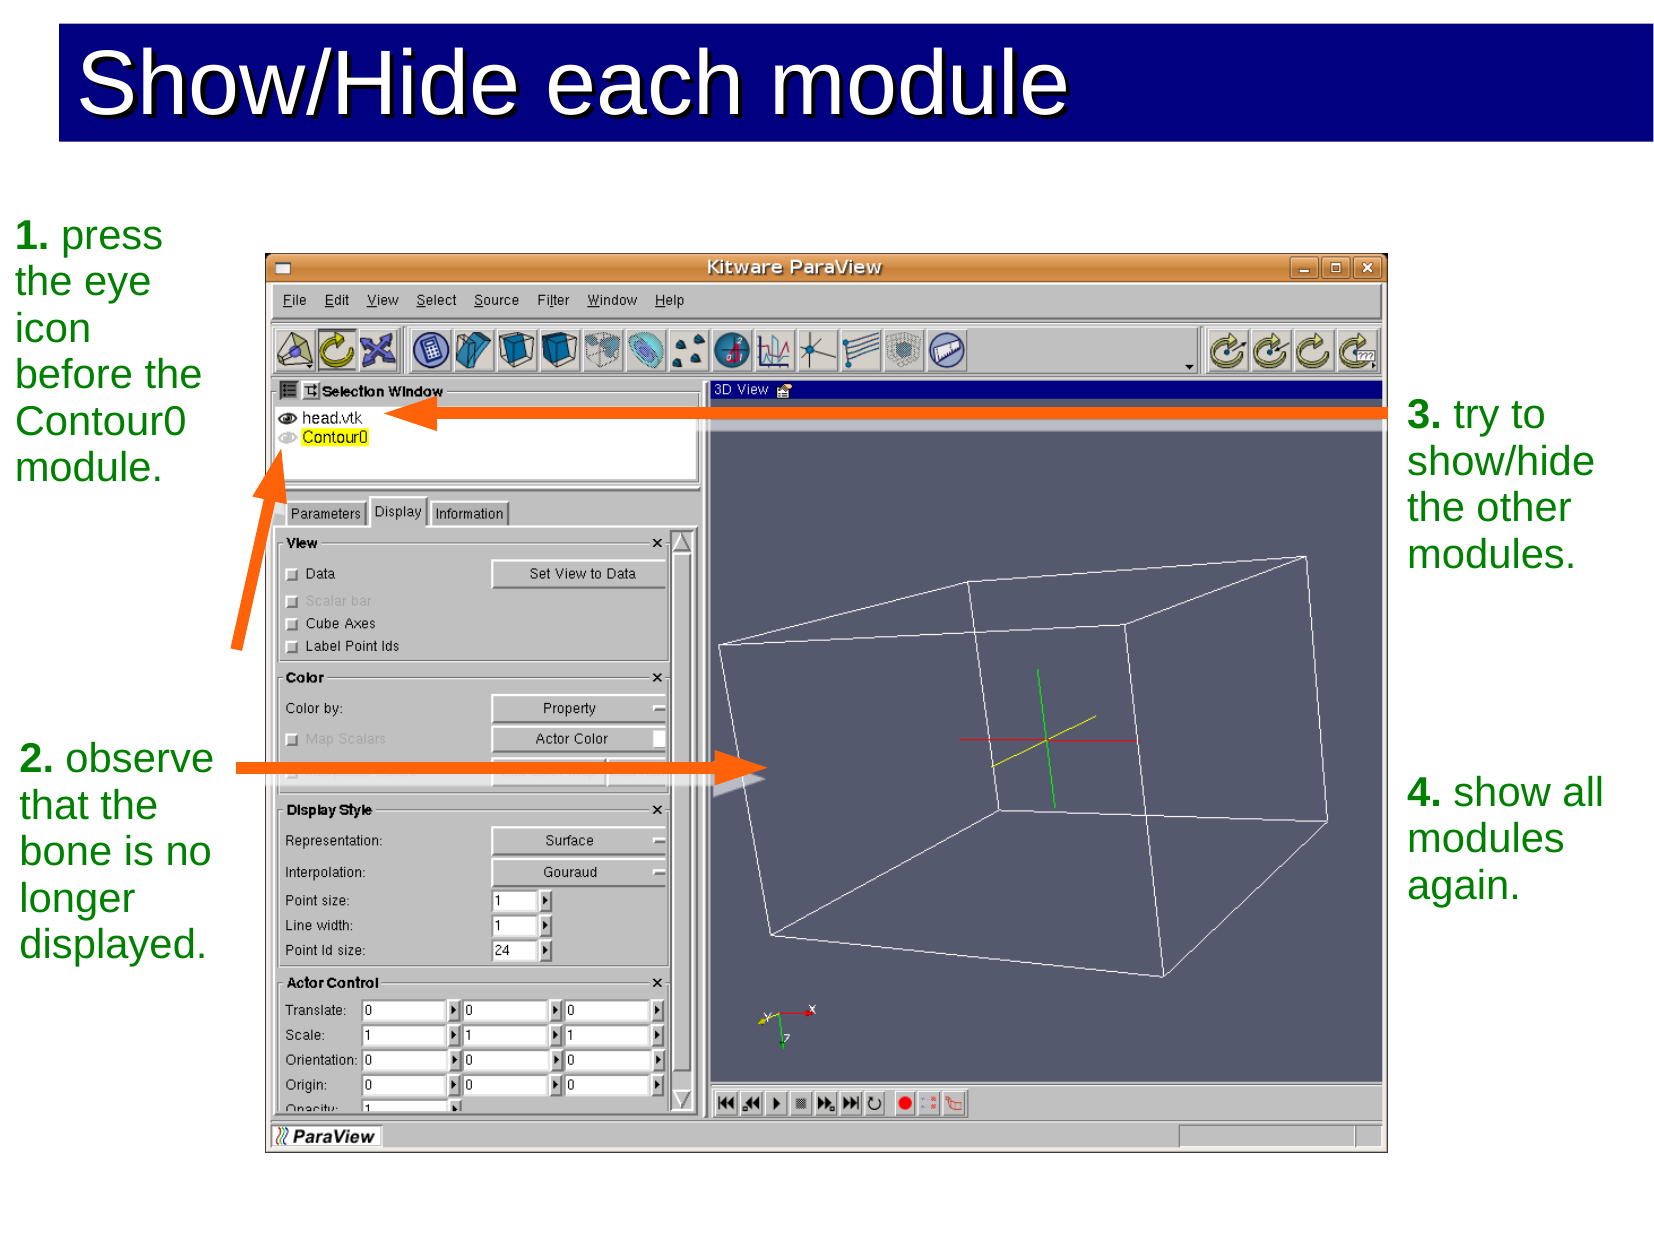

# Show/Hide each module
1. press the eye icon before the Contour0 module.
3. try to show/hide the other modules.
2. observe that the bone is no longer displayed.
4. show all modules again.